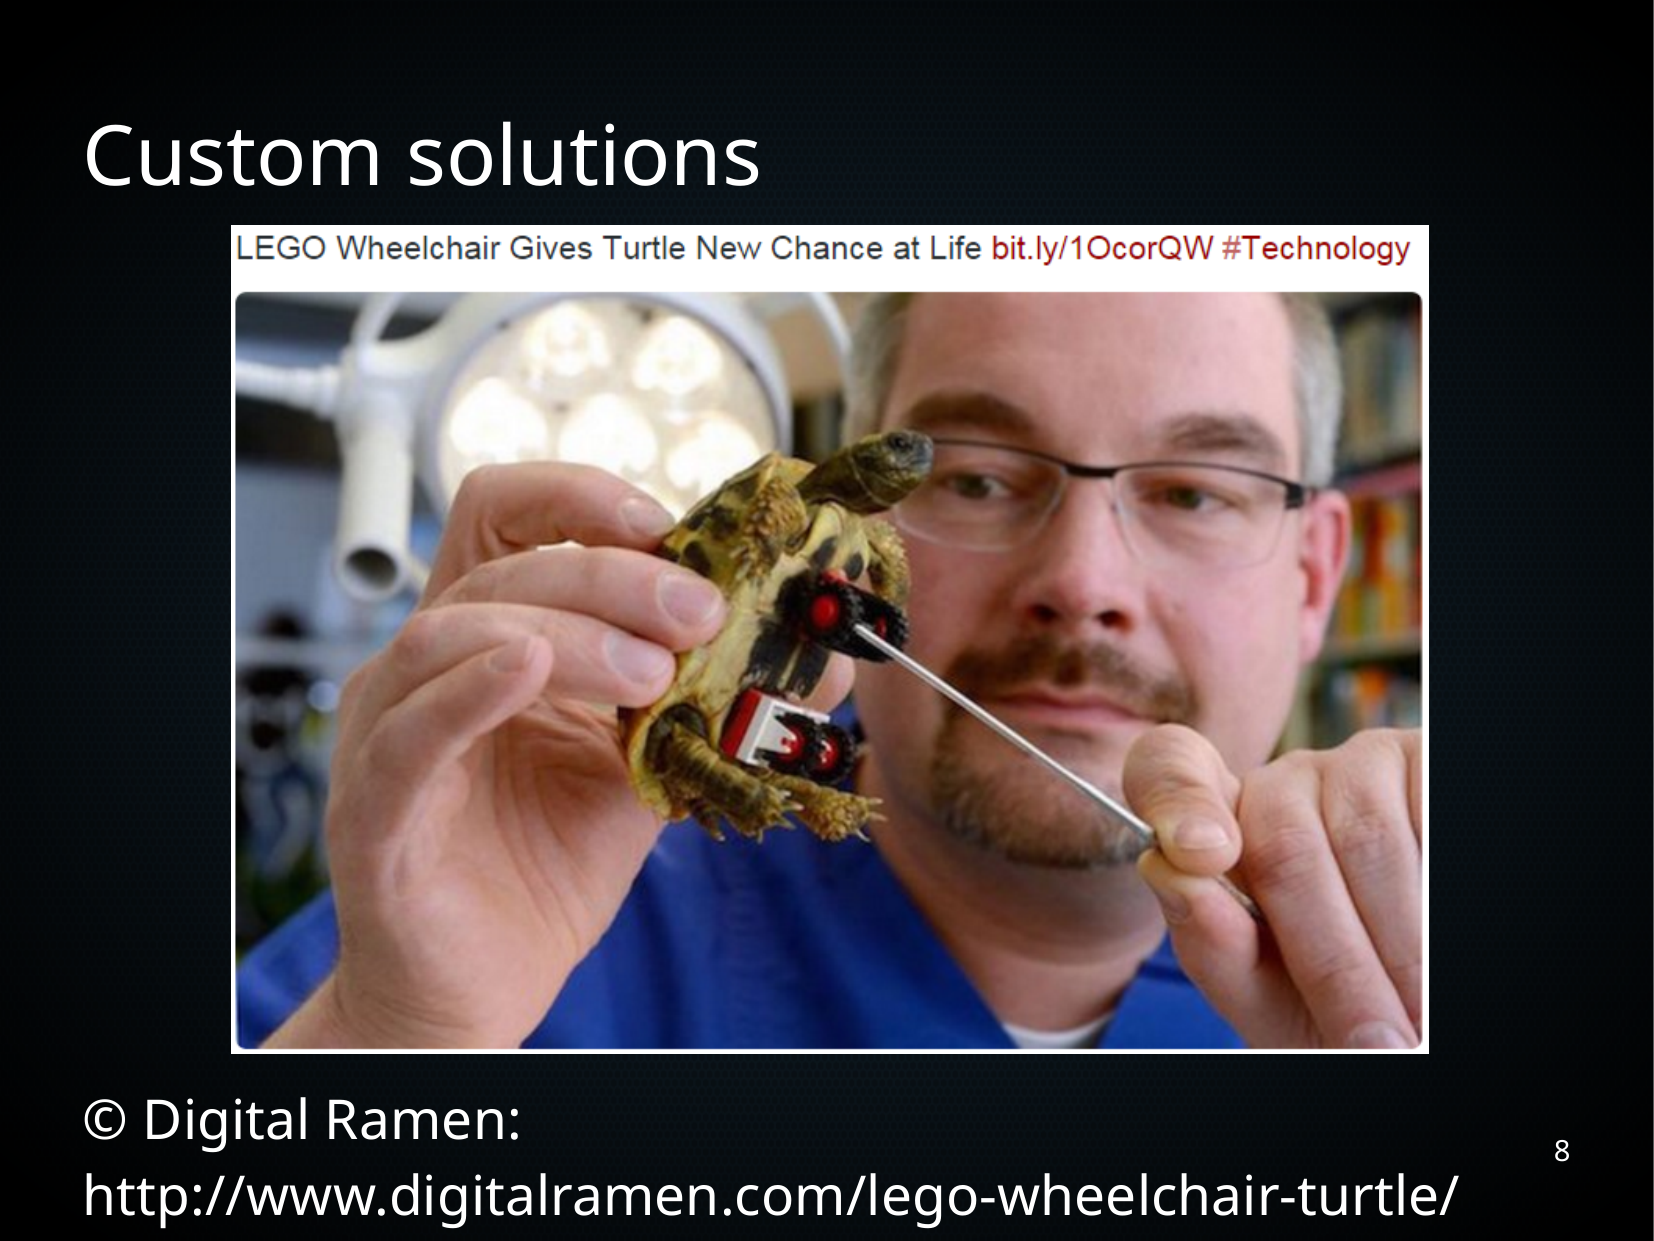

# Custom solutions
© Digital Ramen:
http://www.digitalramen.com/lego-wheelchair-turtle/
8